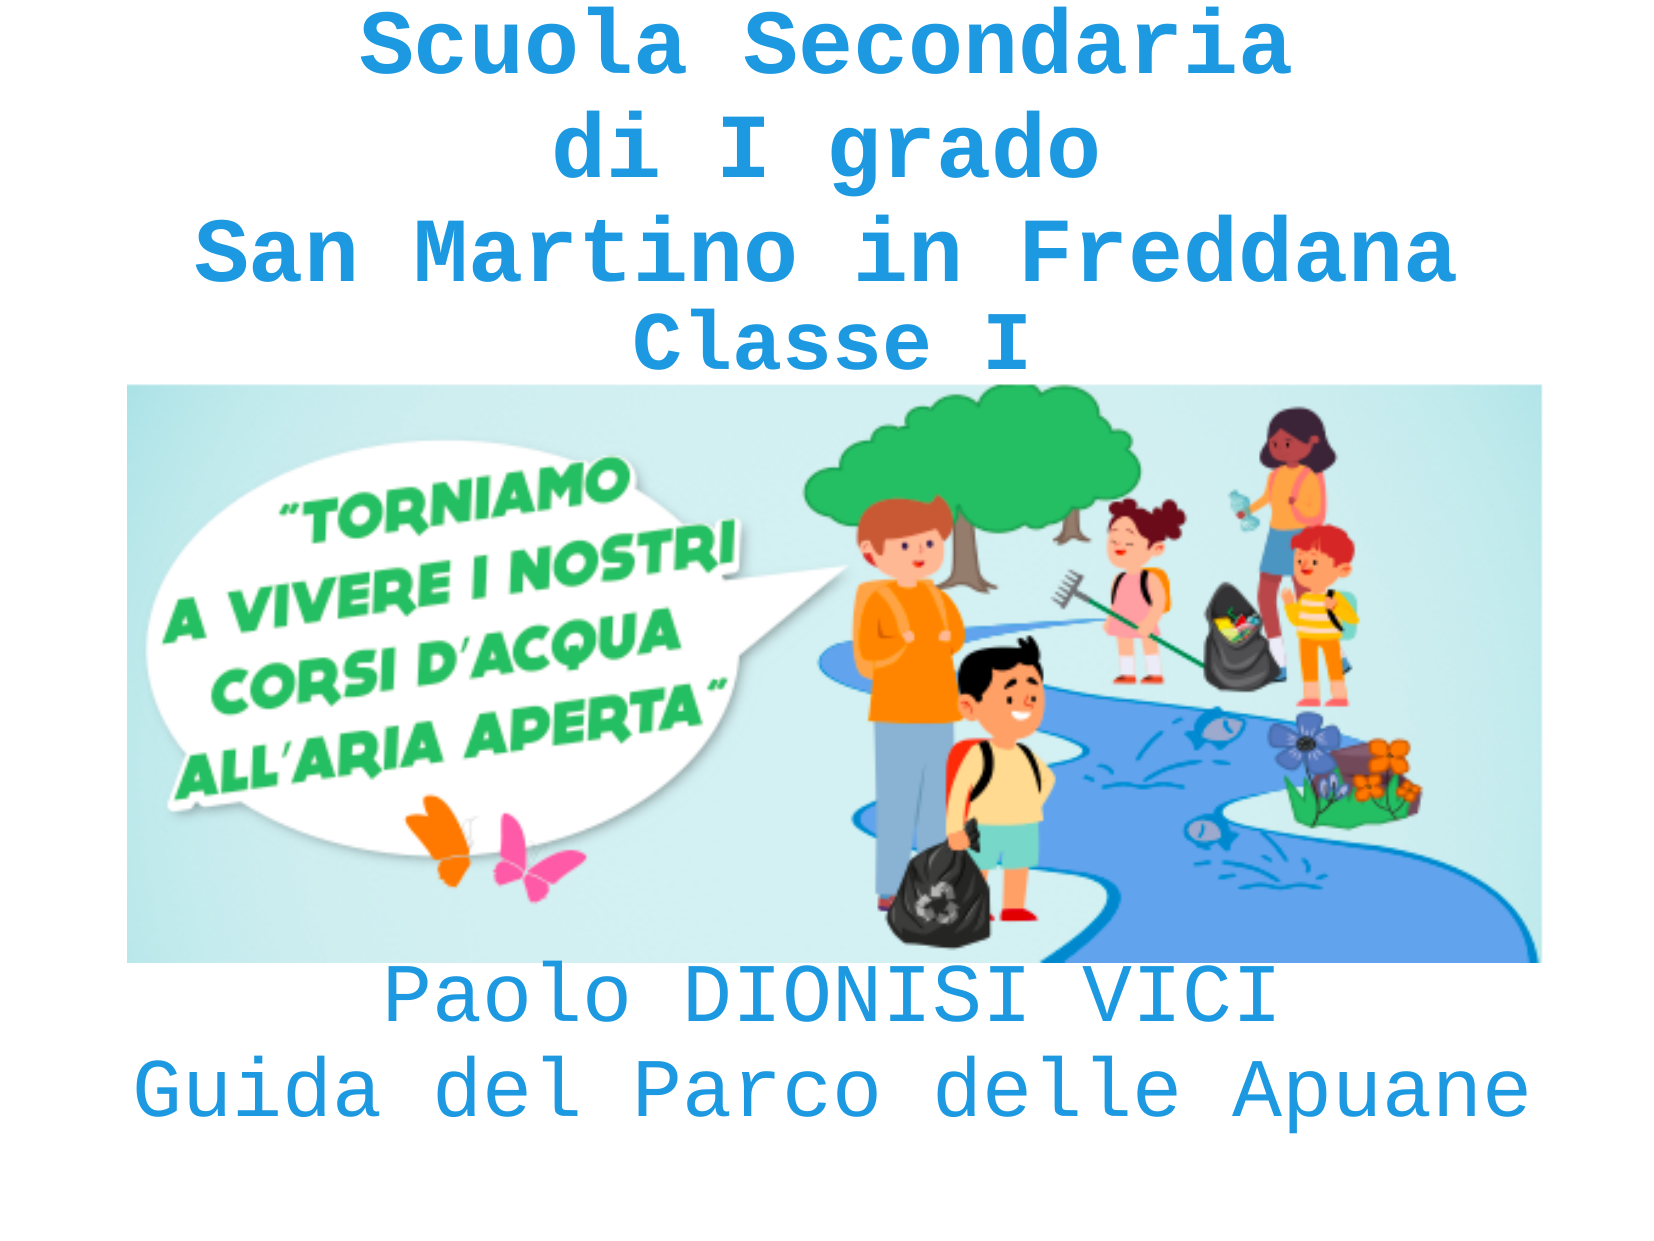

# Scuola Secondaria di I grado San Martino in Freddana
Classe I
Paolo Dionisi Vici
Guida del Parco delle Apuane